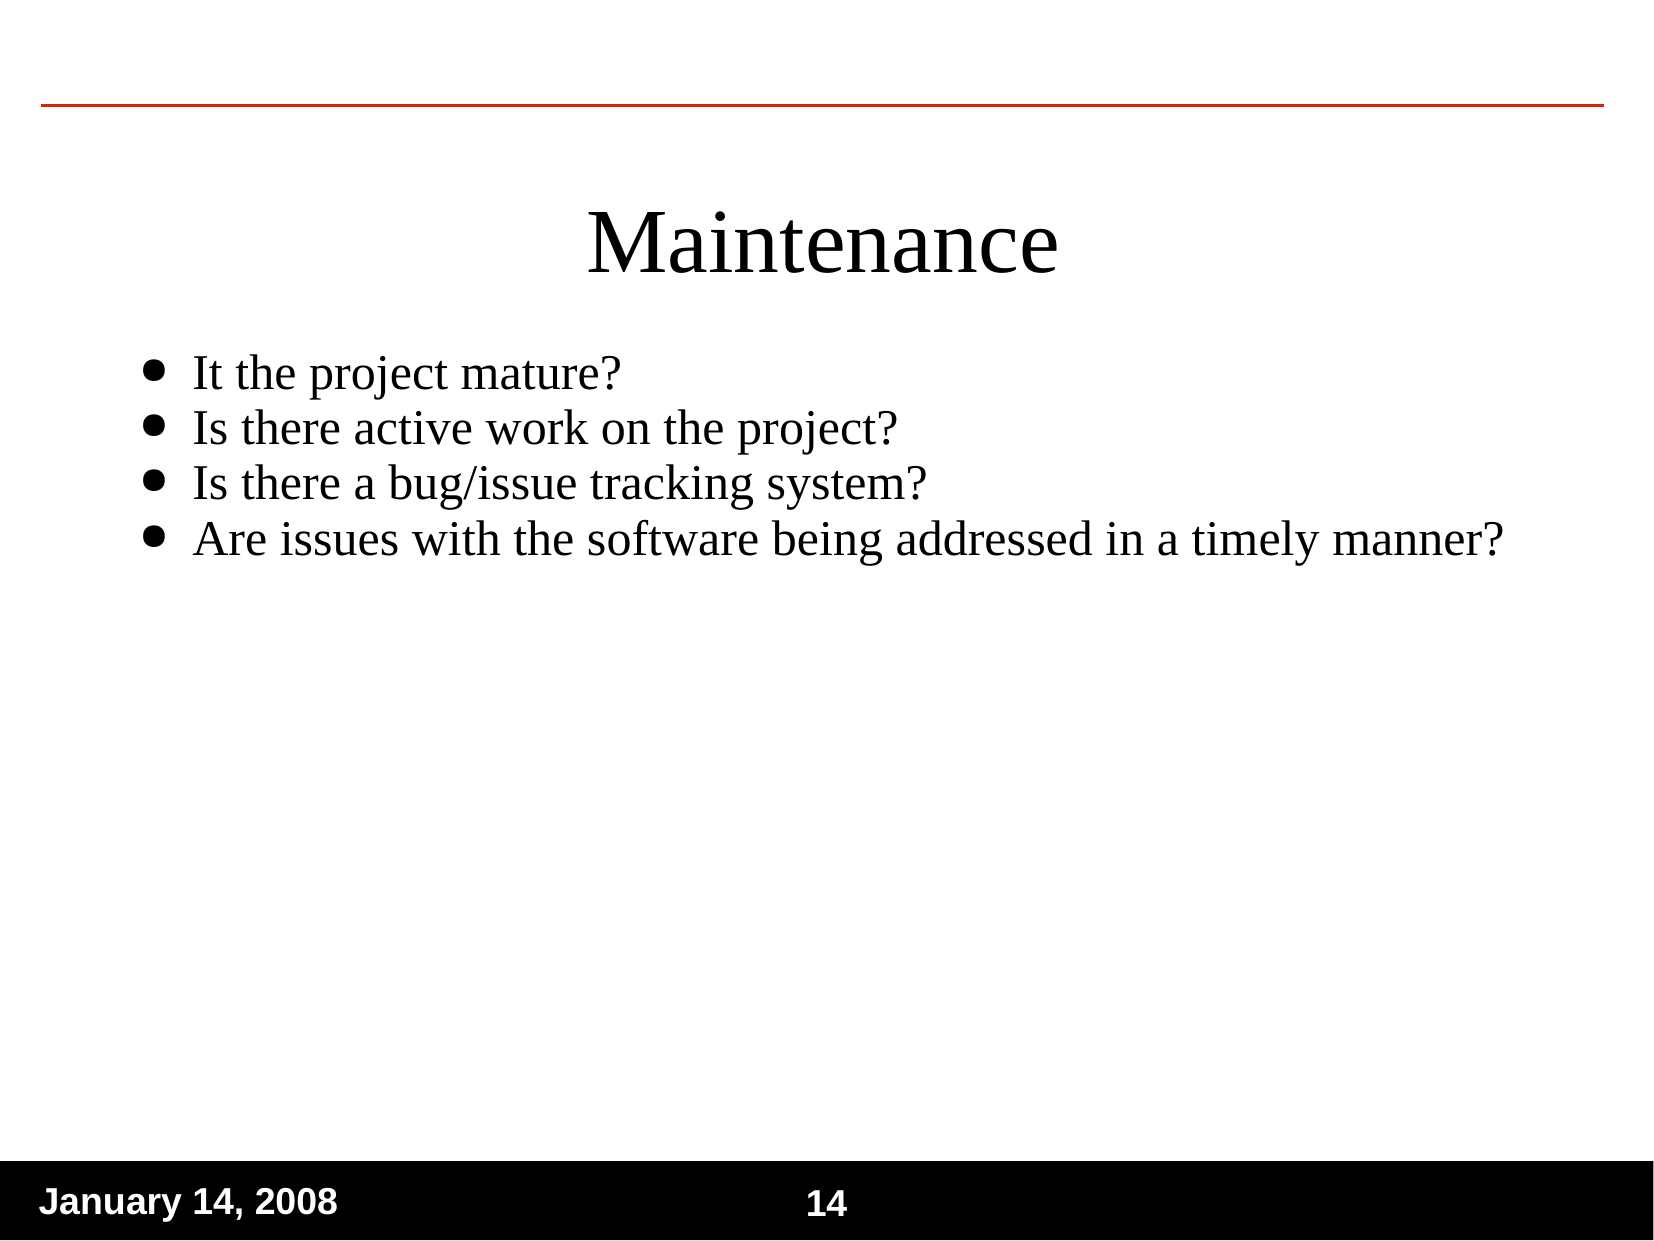

# Maintenance
It the project mature?
Is there active work on the project?
Is there a bug/issue tracking system?
Are issues with the software being addressed in a timely manner?